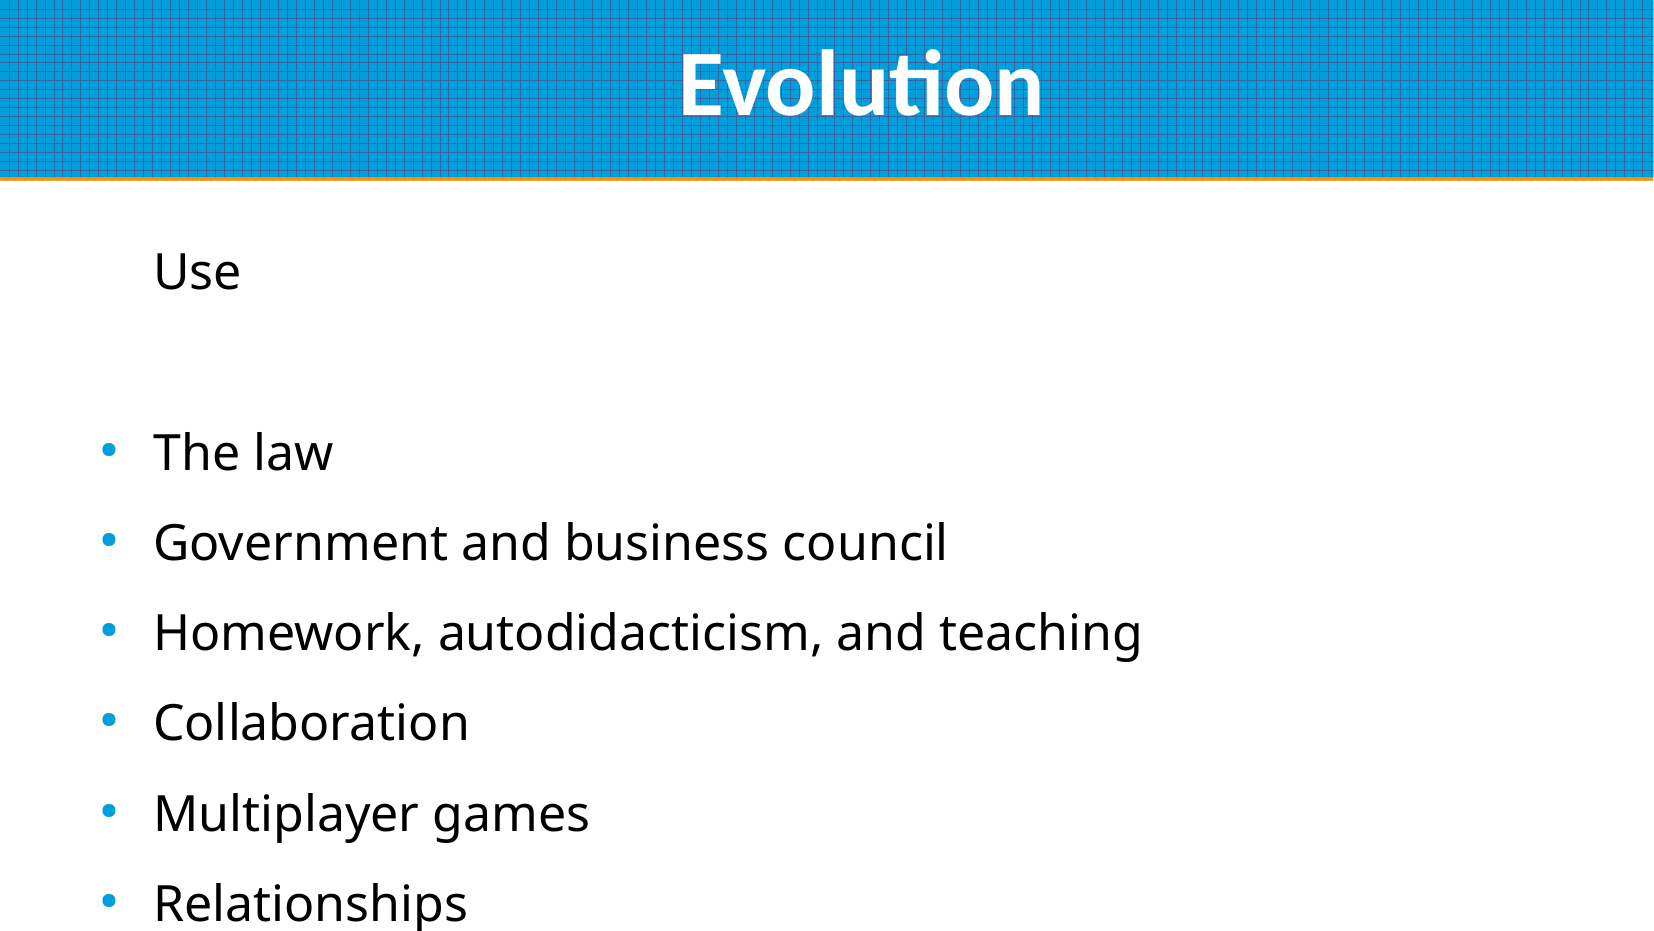

# Evolution
Use
The law
Government and business council
Homework, autodidacticism, and teaching
Collaboration
Multiplayer games
Relationships